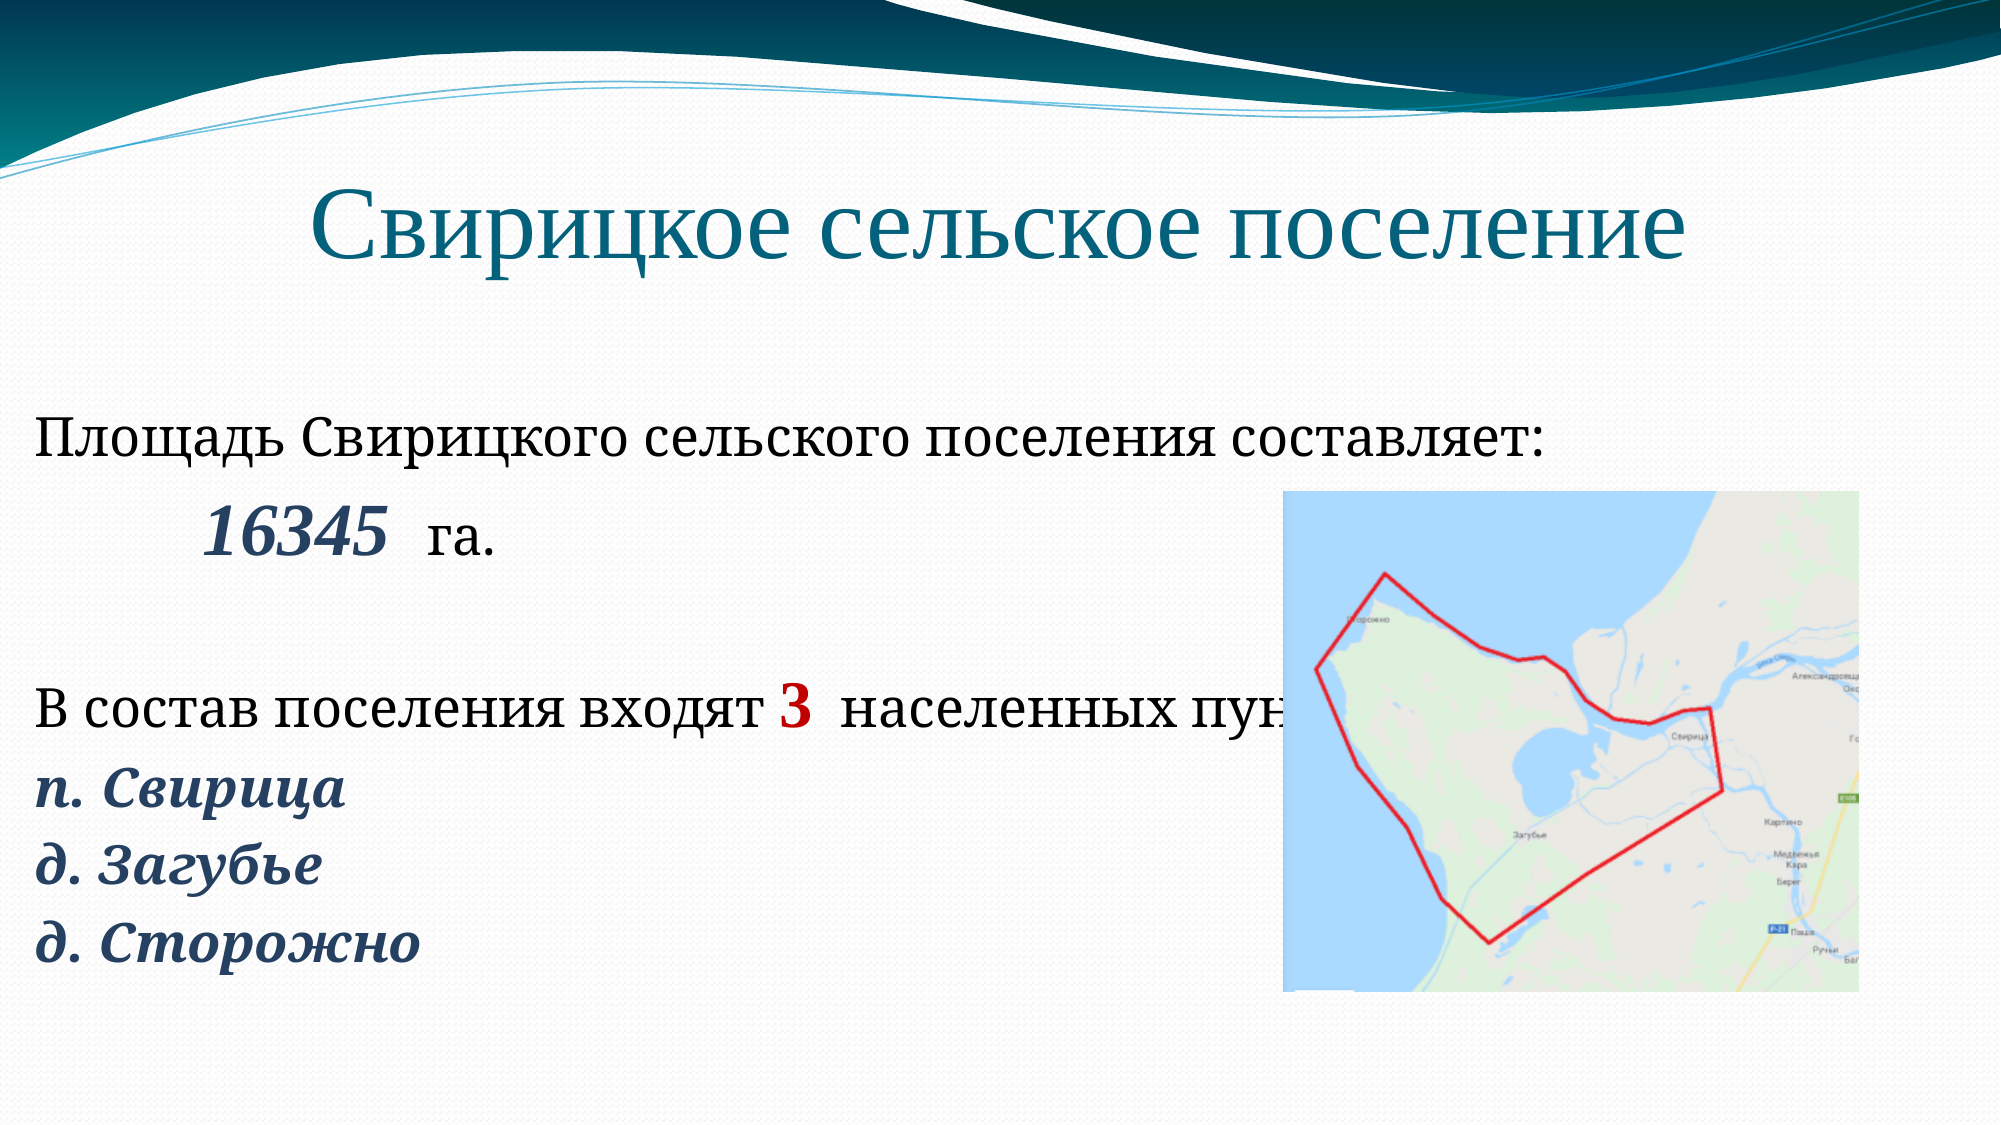

# Свирицкое сельское поселение
Площадь Свирицкого сельского поселения составляет:
 16345 га.
В состав поселения входят 3 населенных пункта
п. Свирица
д. Загубье
д. Сторожно